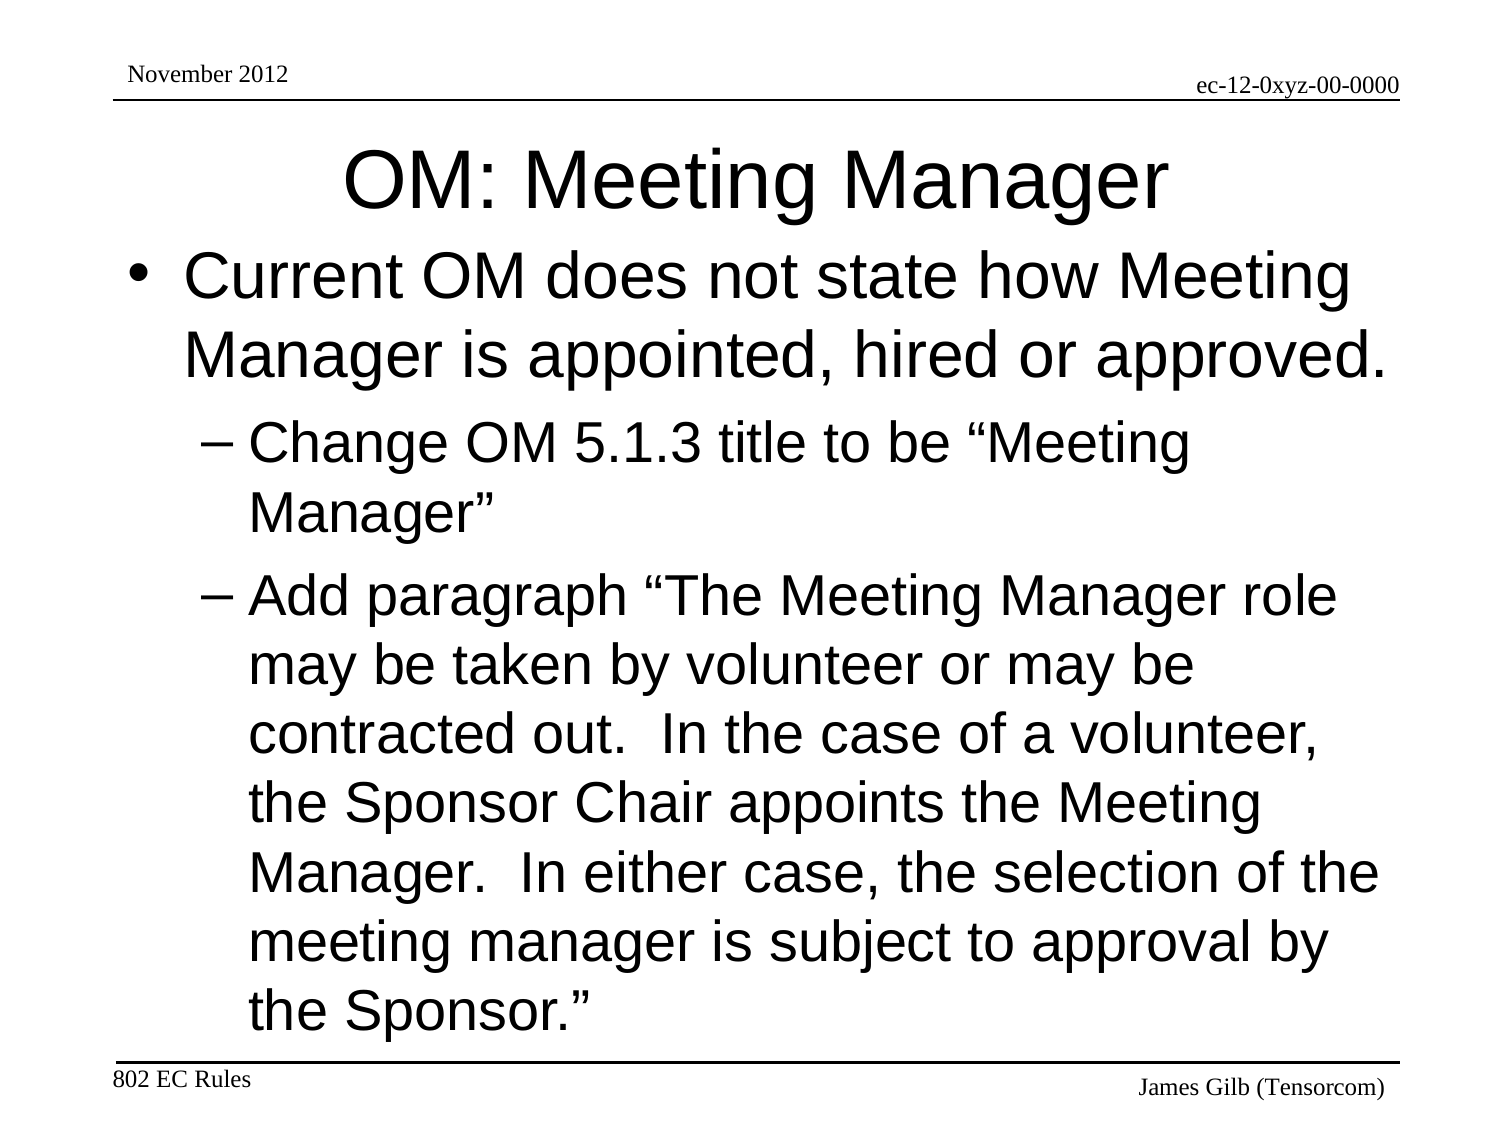

# OM: Meeting Manager
Current OM does not state how Meeting Manager is appointed, hired or approved.
Change OM 5.1.3 title to be “Meeting Manager”
Add paragraph “The Meeting Manager role may be taken by volunteer or may be contracted out. In the case of a volunteer, the Sponsor Chair appoints the Meeting Manager. In either case, the selection of the meeting manager is subject to approval by the Sponsor.”